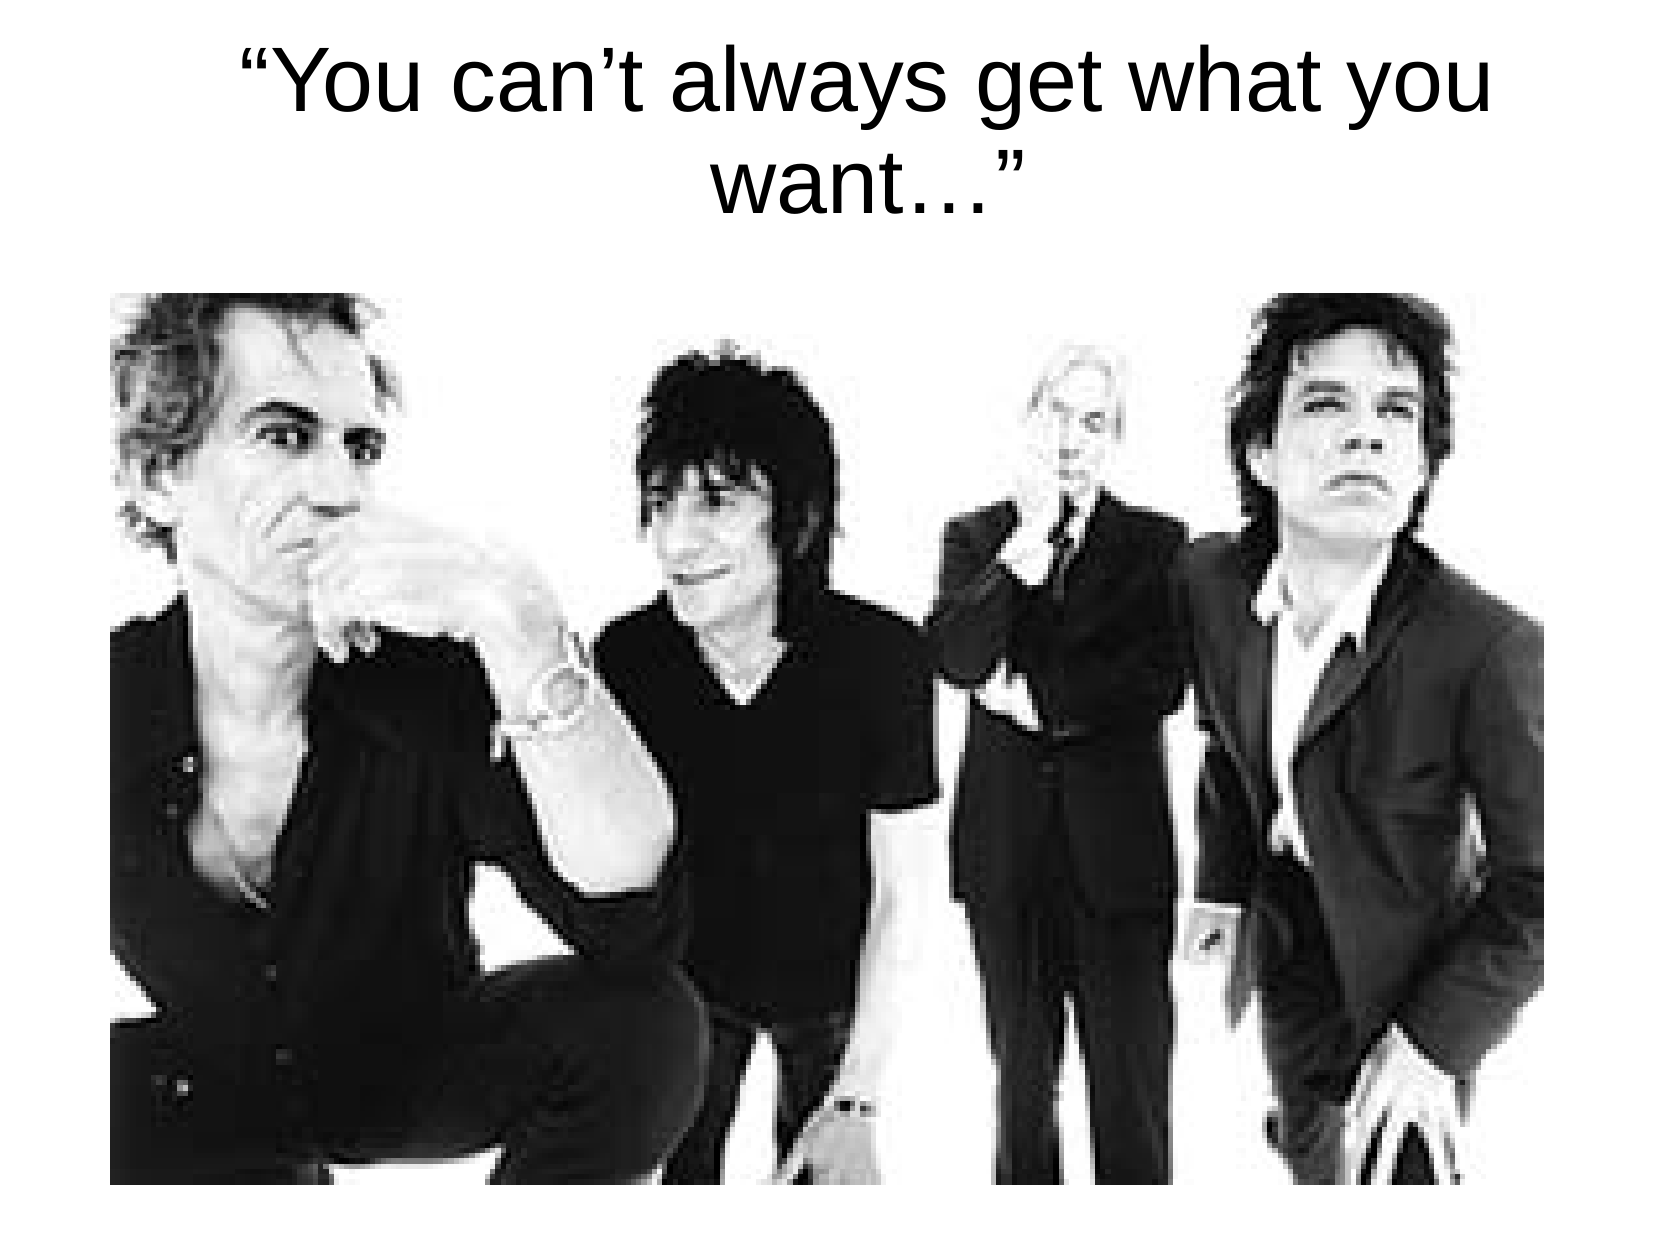

# “You can’t always get what you want…”